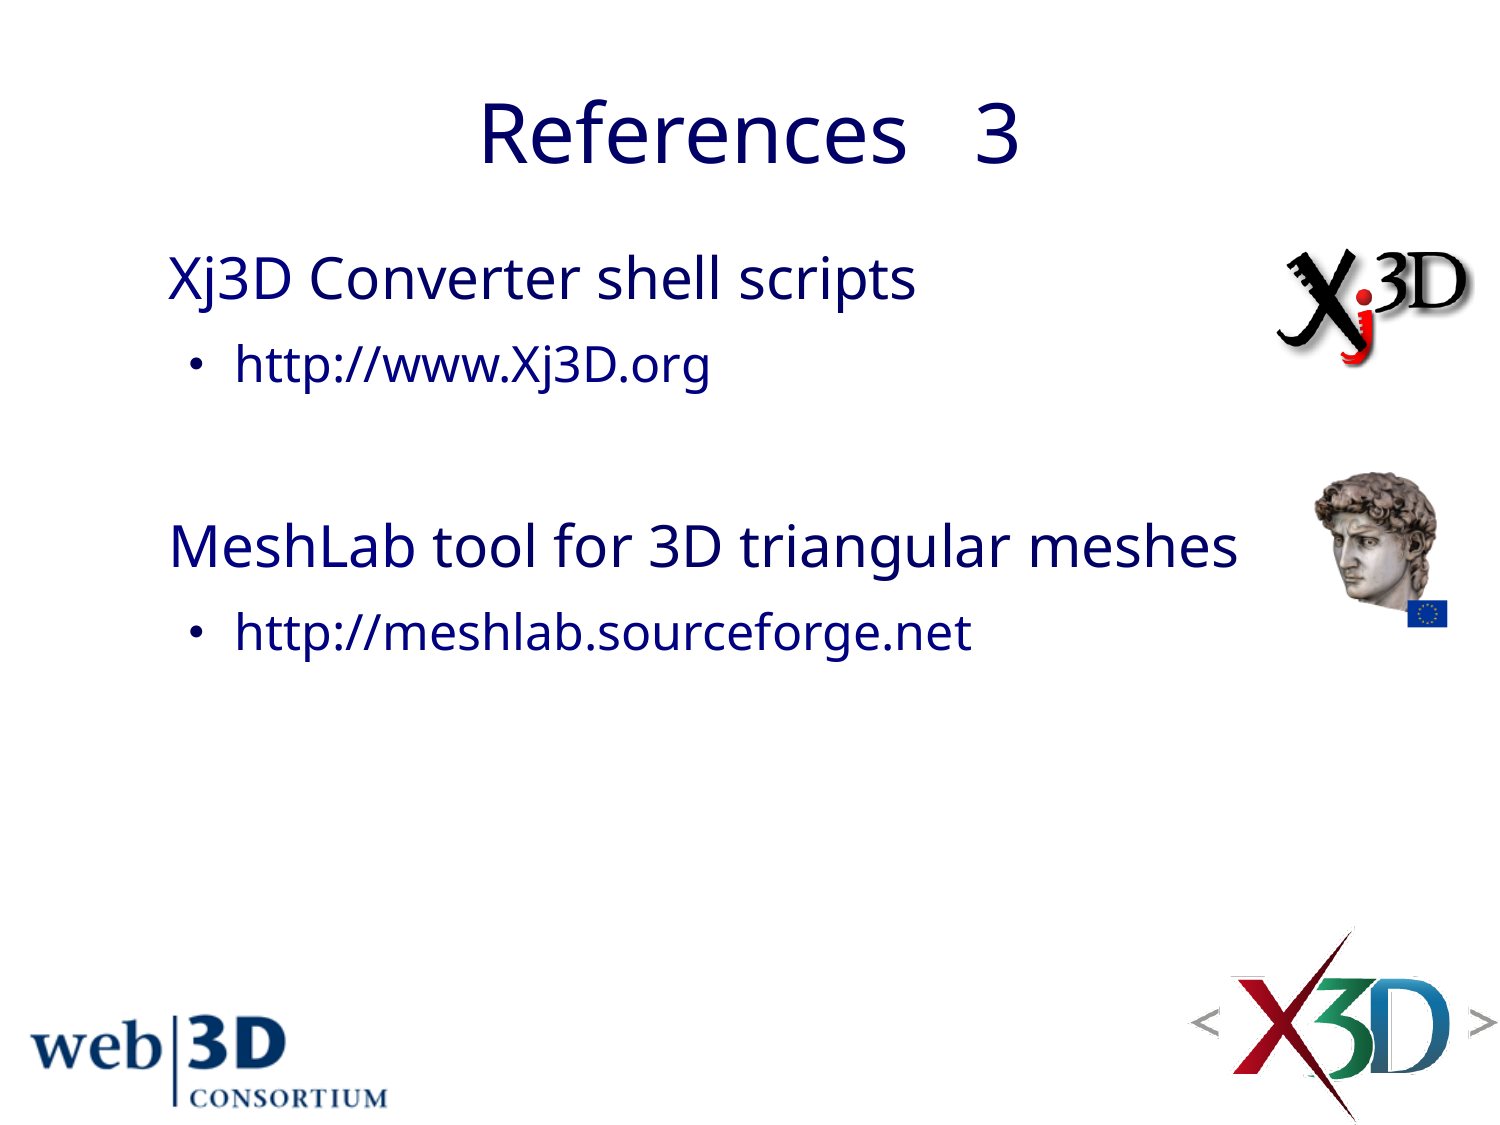

# References 3
Xj3D Converter shell scripts
http://www.Xj3D.org
MeshLab tool for 3D triangular meshes
http://meshlab.sourceforge.net